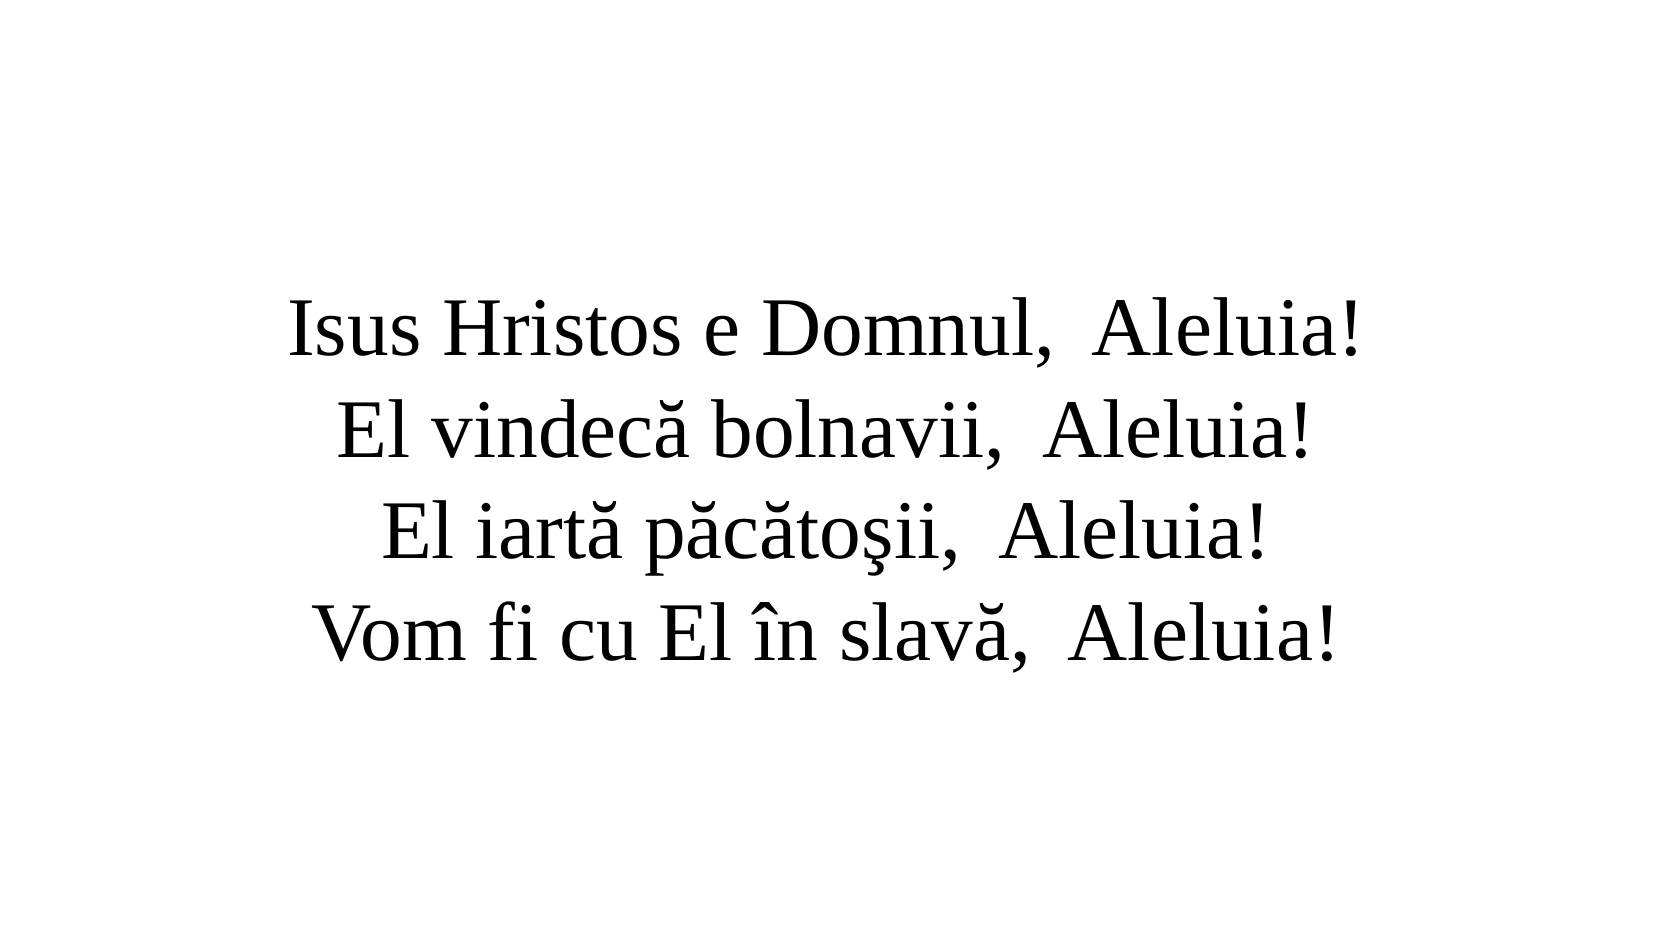

# Isus Hristos e Domnul, Aleluia! El vindecă bolnavii, Aleluia! El iartă păcătoşii, Aleluia! Vom fi cu El în slavă, Aleluia!